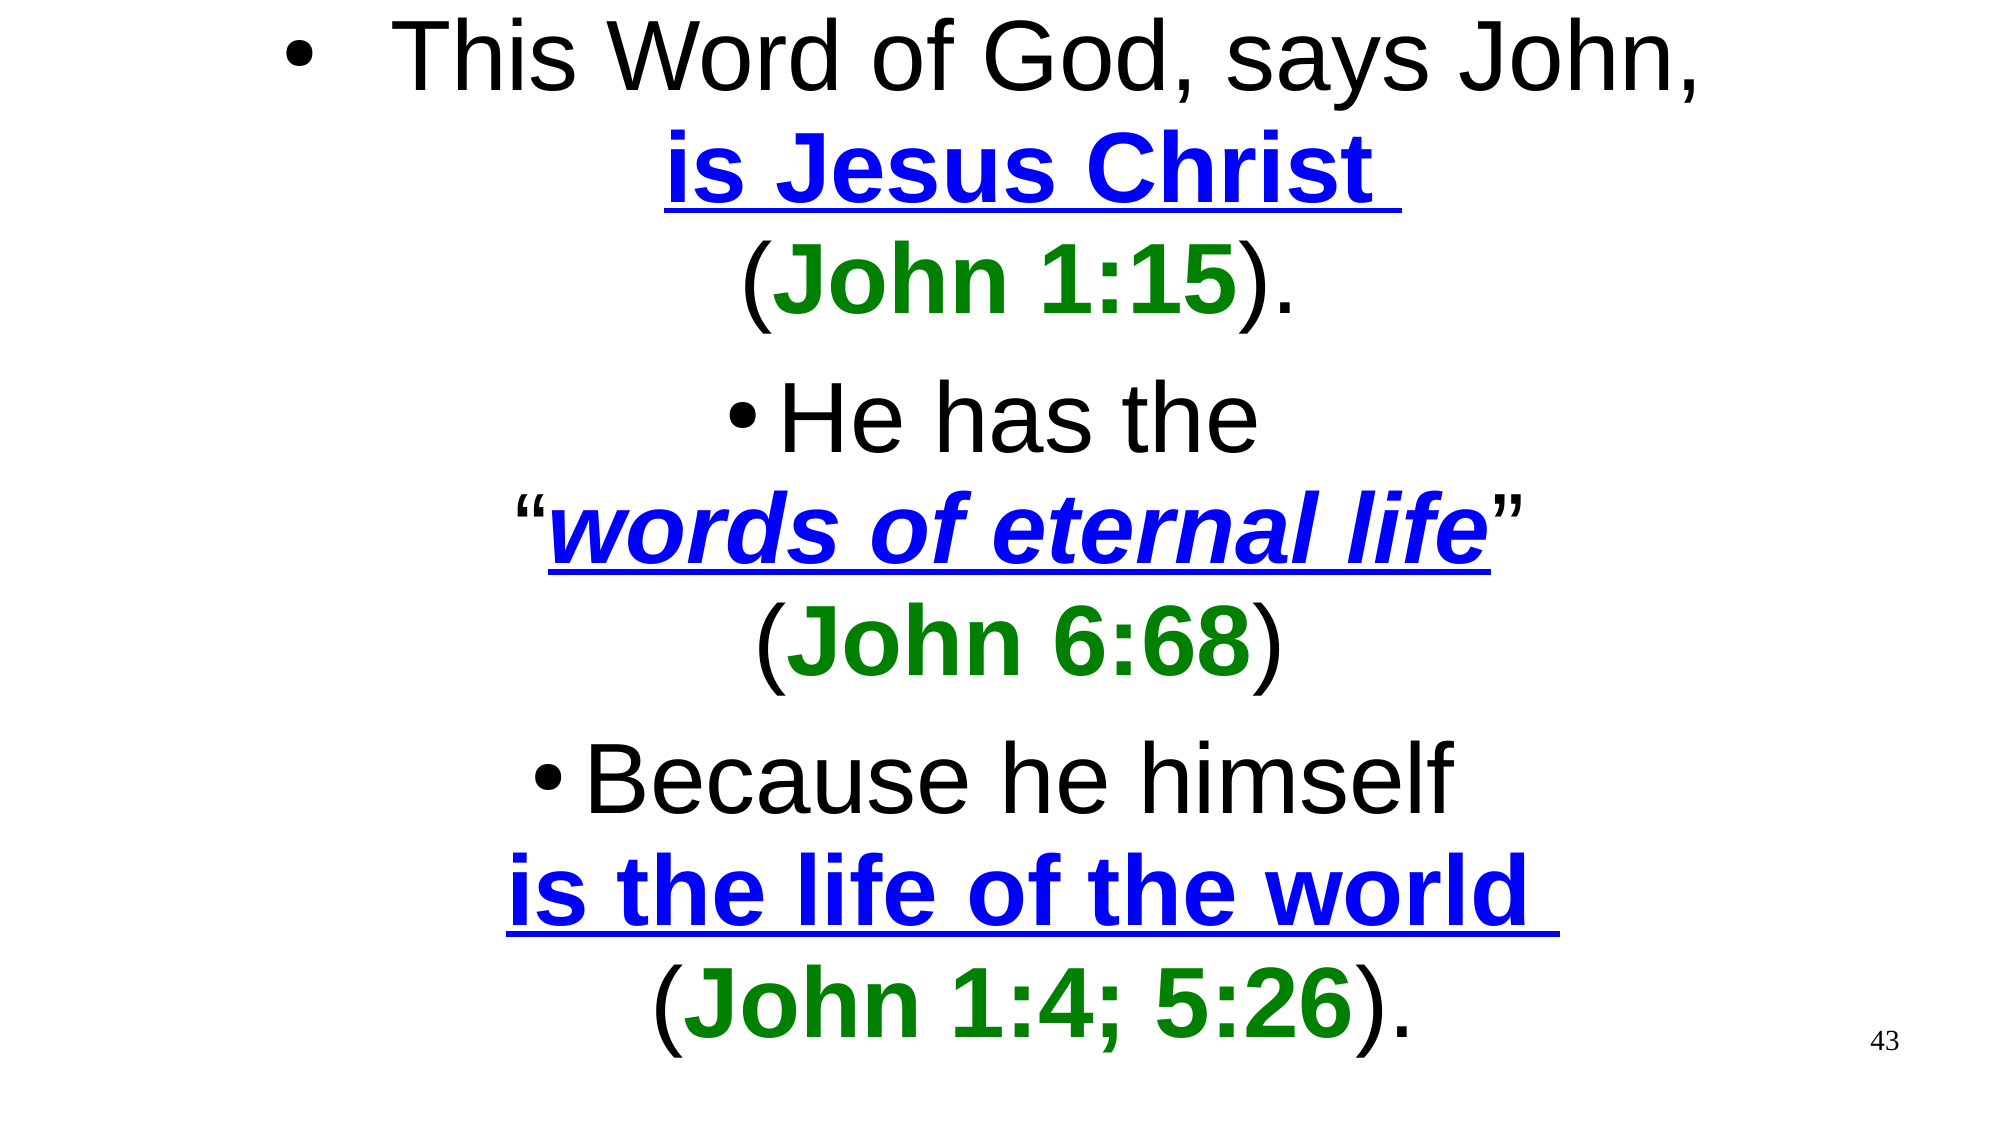

# This Word of God, says John, is Jesus Christ (John 1:15).
He has the
“words of eternal life”
(John 6:68)
Because he himself
is the life of the world
(John 1:4; 5:26).
43